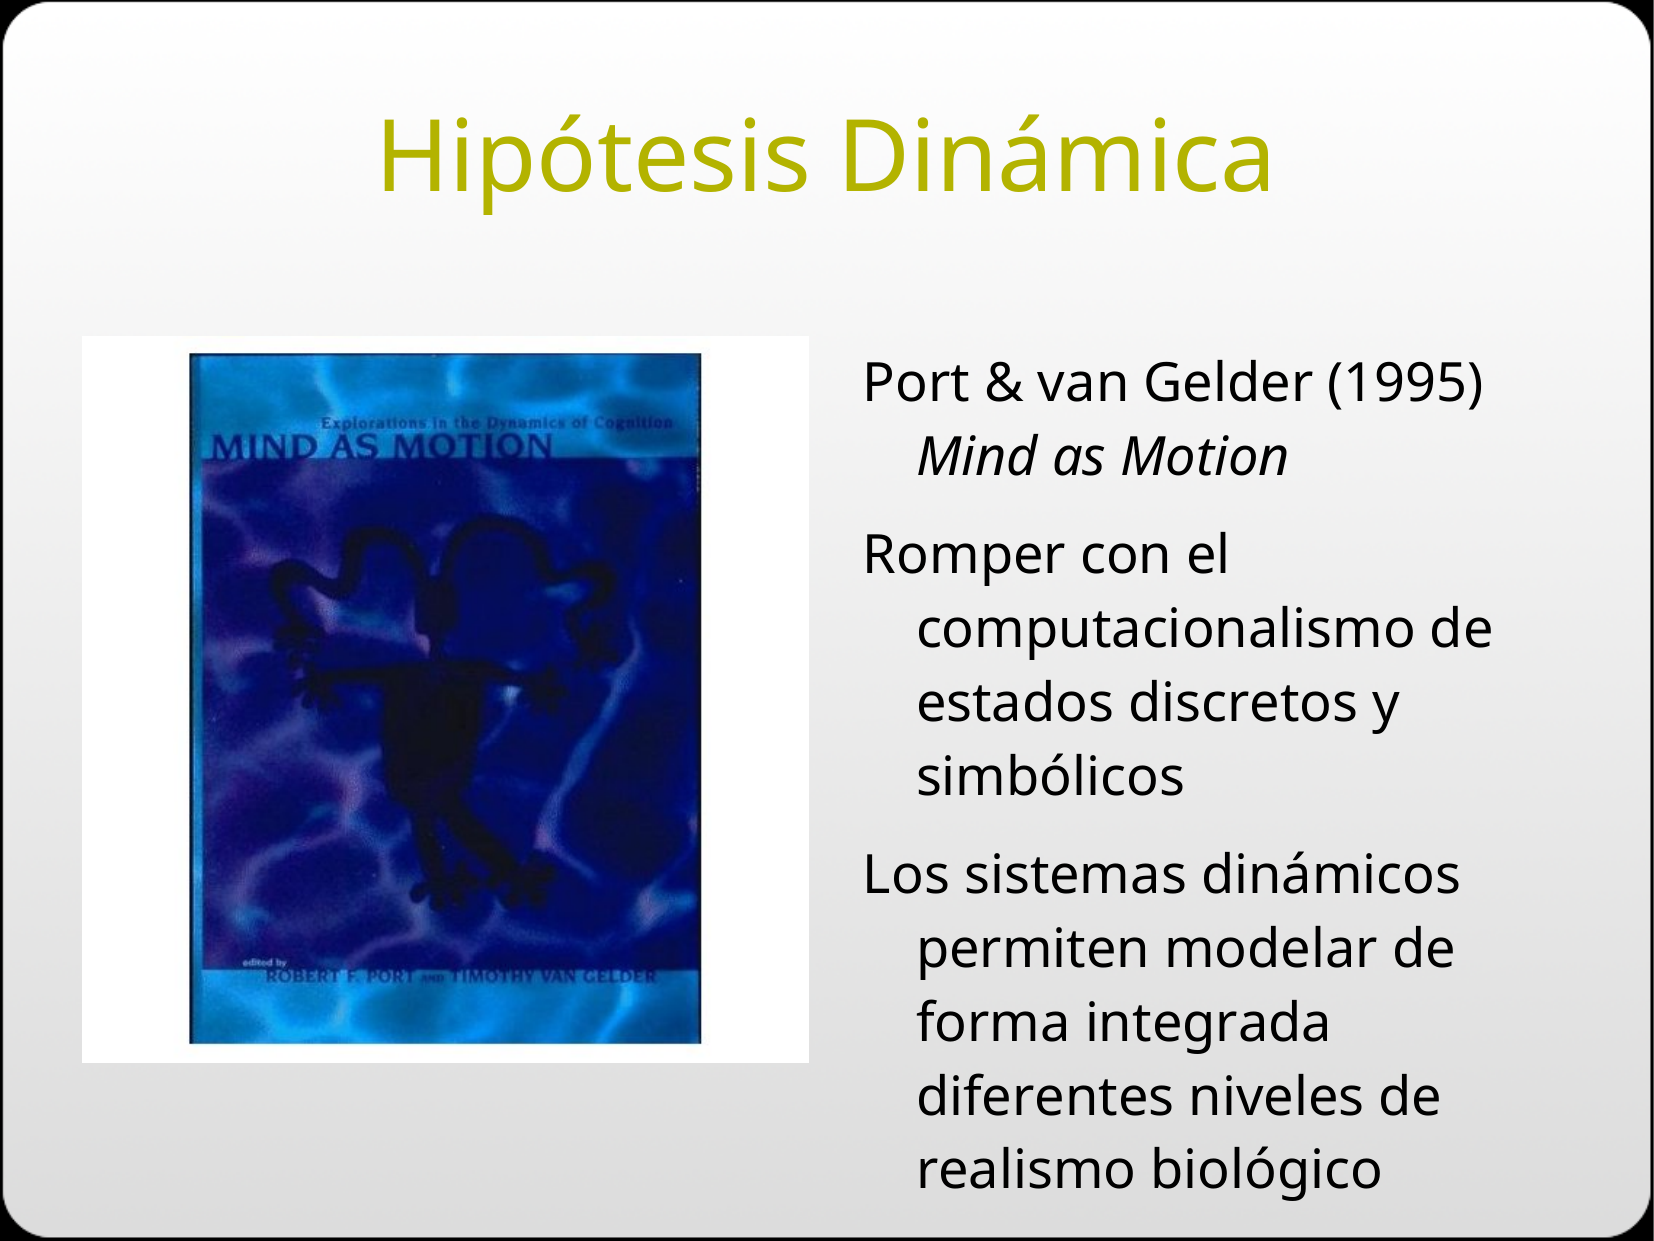

# Hipótesis Dinámica
Port & van Gelder (1995) Mind as Motion
Romper con el computacionalismo de estados discretos y simbólicos
Los sistemas dinámicos permiten modelar de forma integrada diferentes niveles de realismo biológico